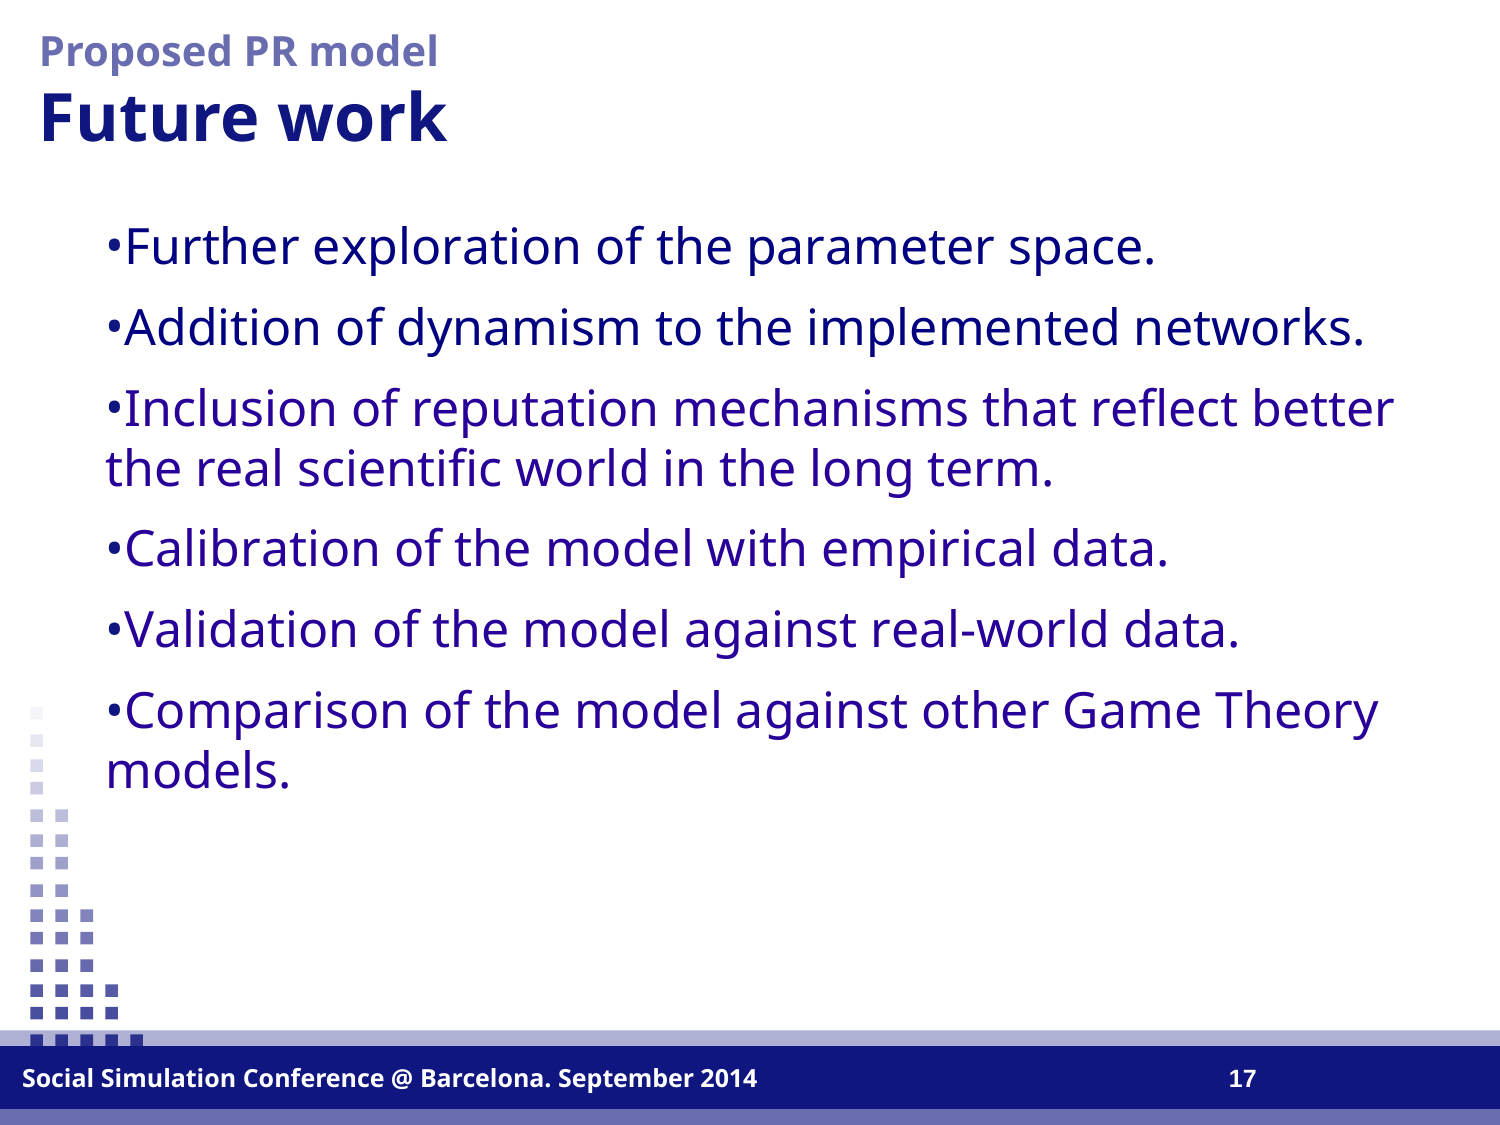

Proposed PR model
Future work
Further exploration of the parameter space.
Addition of dynamism to the implemented networks.
Inclusion of reputation mechanisms that reflect better the real scientific world in the long term.
Calibration of the model with empirical data.
Validation of the model against real-world data.
Comparison of the model against other Game Theory models.